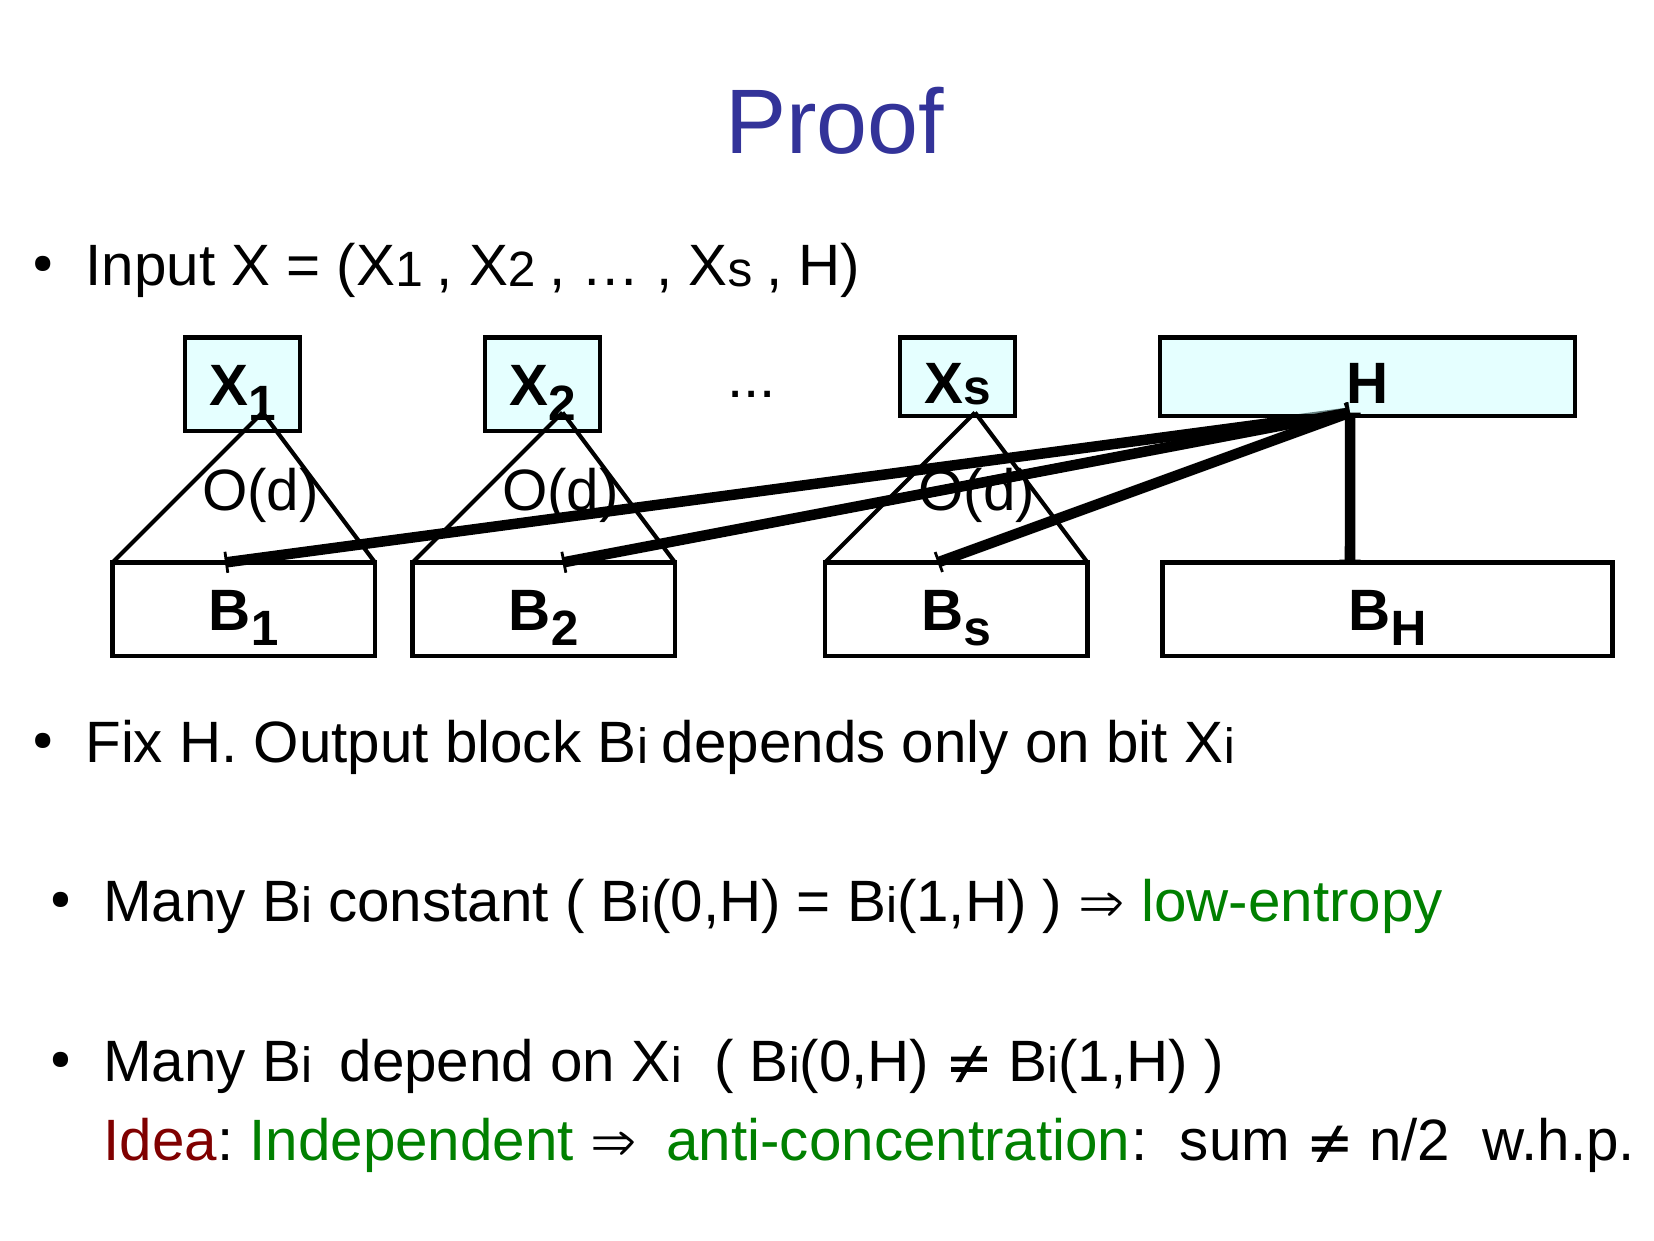

Proof
# Input X = (X1 , X2 , … , Xs , H)
Fix H. Output block Bi depends only on bit Xi
Many Bi constant ( Bi(0,H) = Bi(1,H) )  low-entropy
Many Bi depend on Xi ( Bi(0,H)  Bi(1,H) )
Idea: Independent  anti-concentration: sum  n/2 w.h.p.
X1
X2
...
Xs
H
O(d)
O(d)
O(d)
B1
B2
Bs
BH